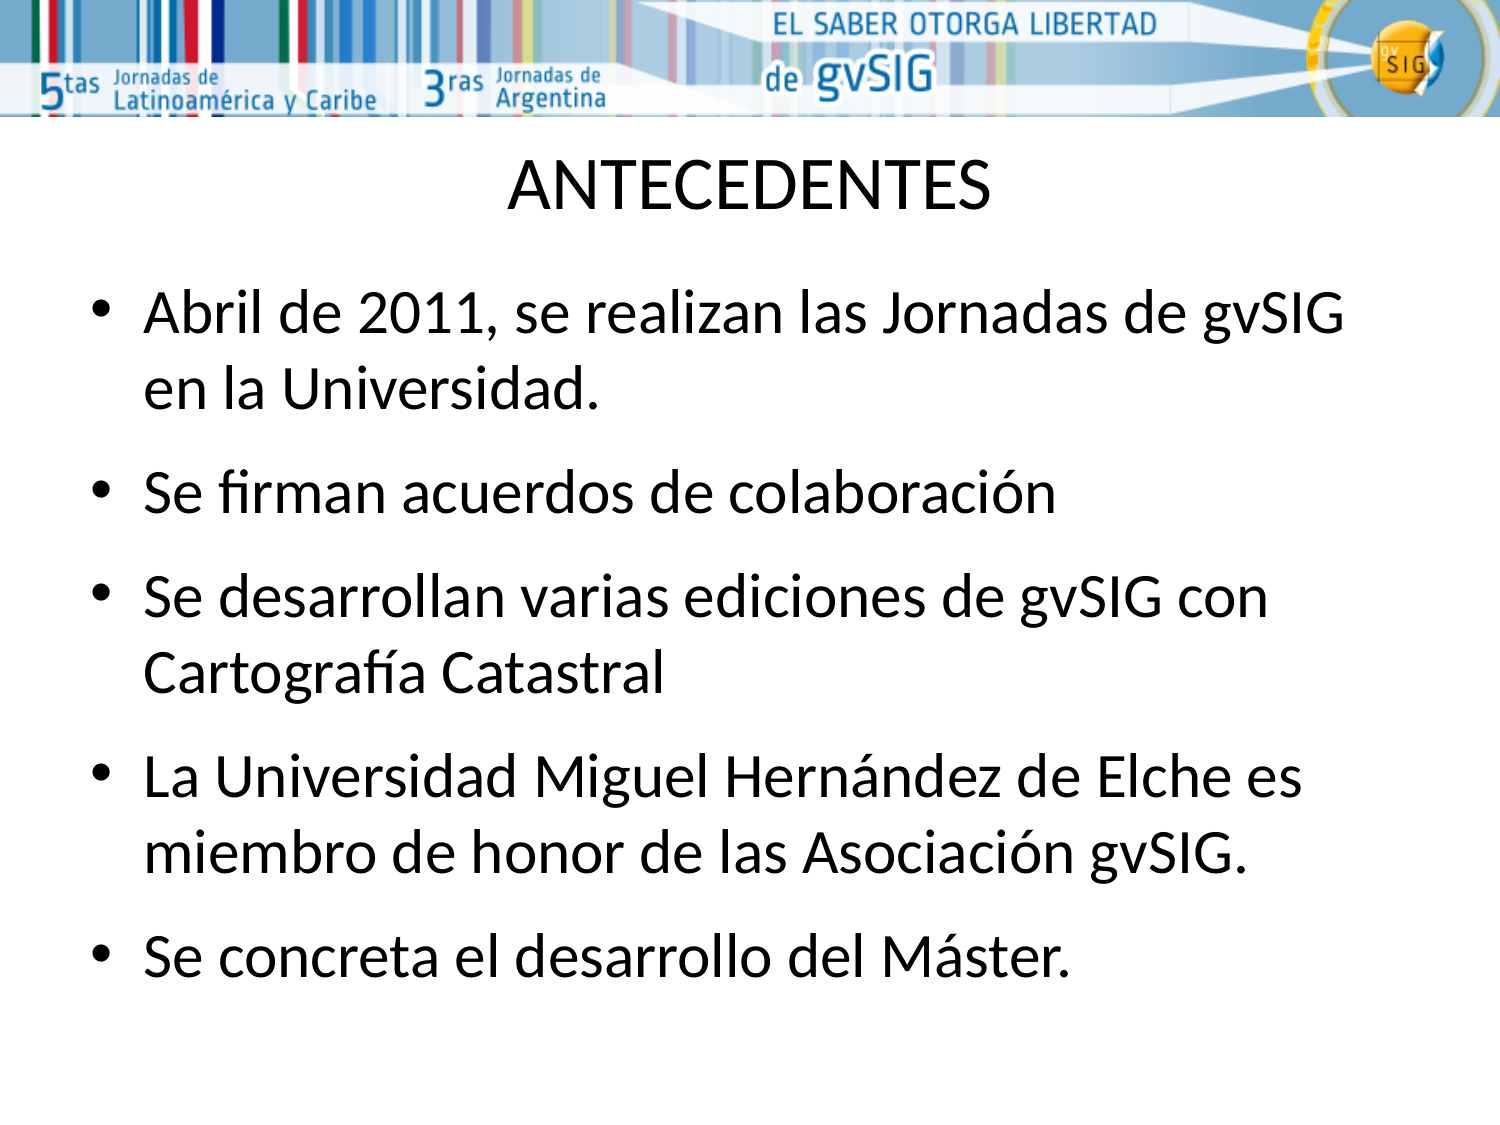

# ANTECEDENTES
Abril de 2011, se realizan las Jornadas de gvSIG en la Universidad.
Se firman acuerdos de colaboración
Se desarrollan varias ediciones de gvSIG con Cartografía Catastral
La Universidad Miguel Hernández de Elche es miembro de honor de las Asociación gvSIG.
Se concreta el desarrollo del Máster.